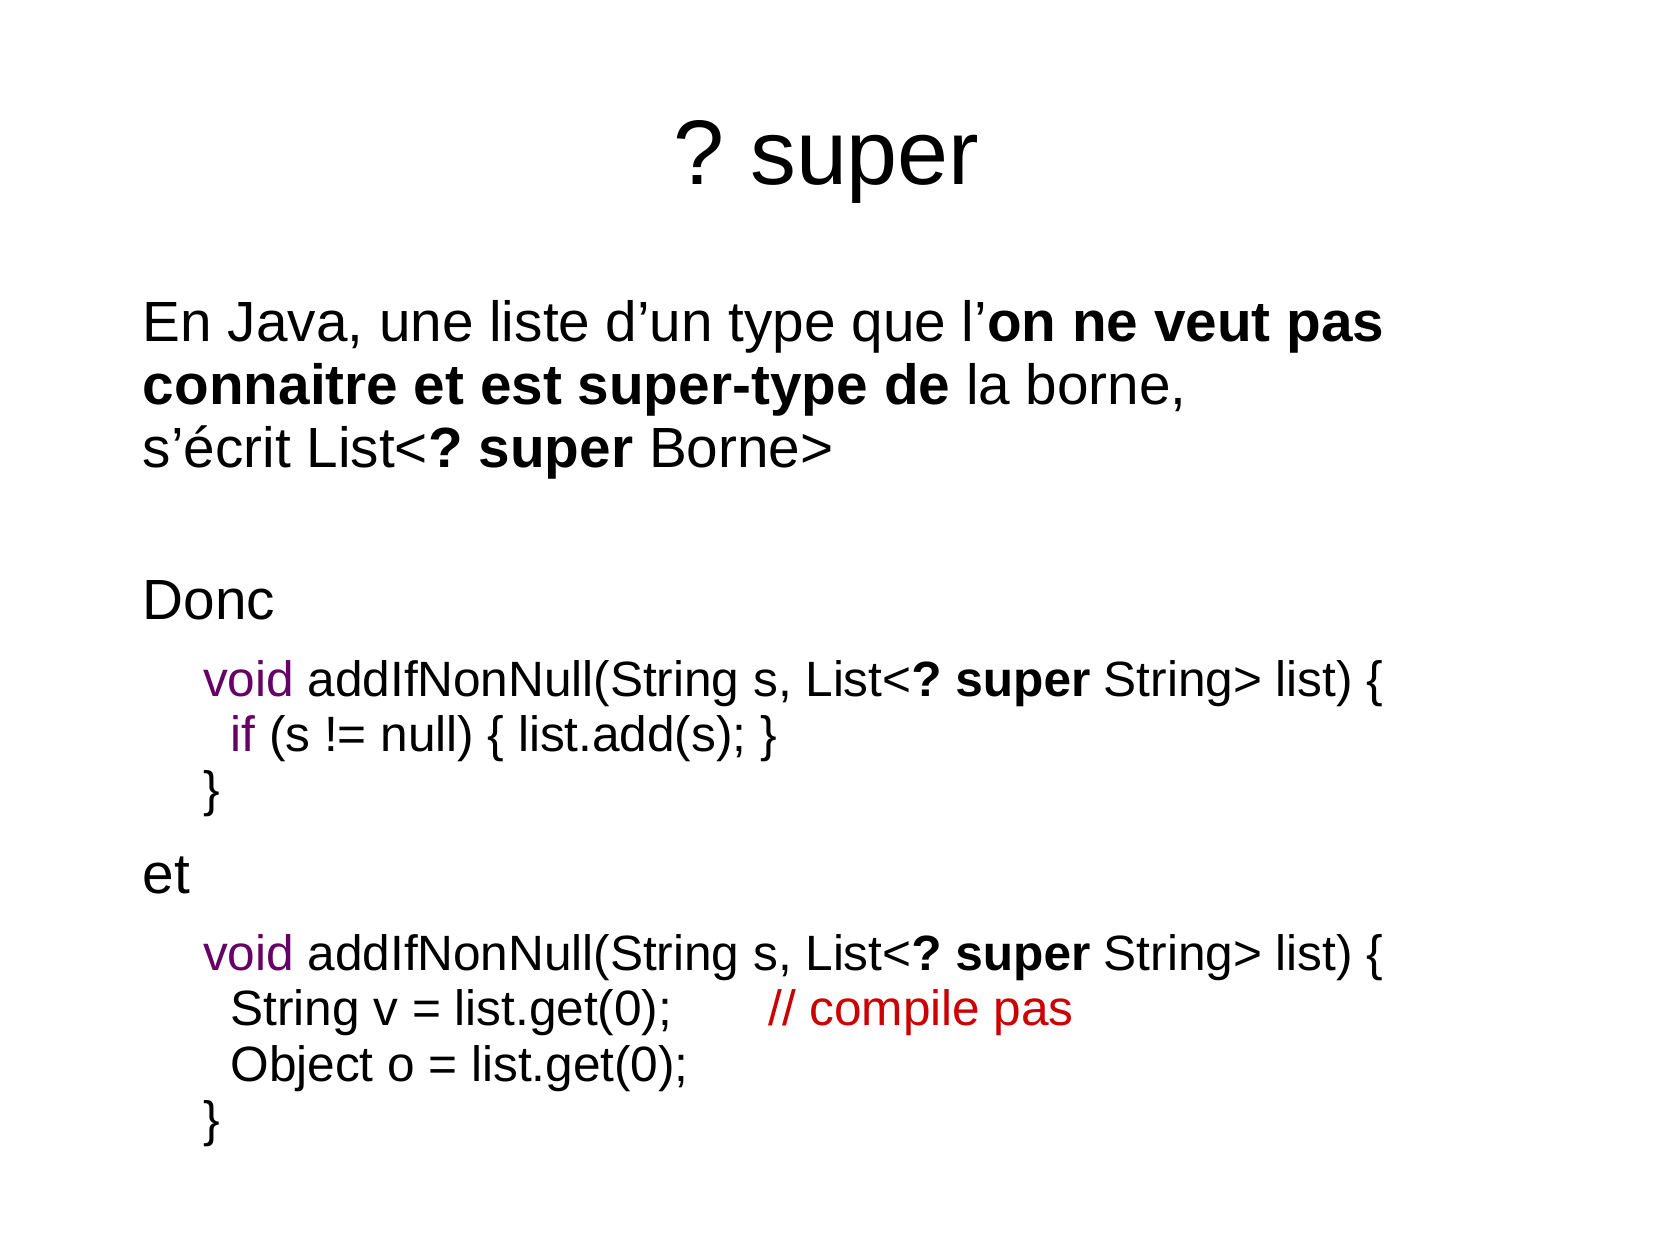

# ? super
En Java, une liste d’un type que l’on ne veut pas connaitre et est super-type de la borne,
s’écrit List<? super Borne>
Donc
void addIfNonNull(String s, List<? super String> list) {
 if (s != null) { list.add(s); }
}
et
void addIfNonNull(String s, List<? super String> list) {
 String v = list.get(0); // compile pas
 Object o = list.get(0);
}